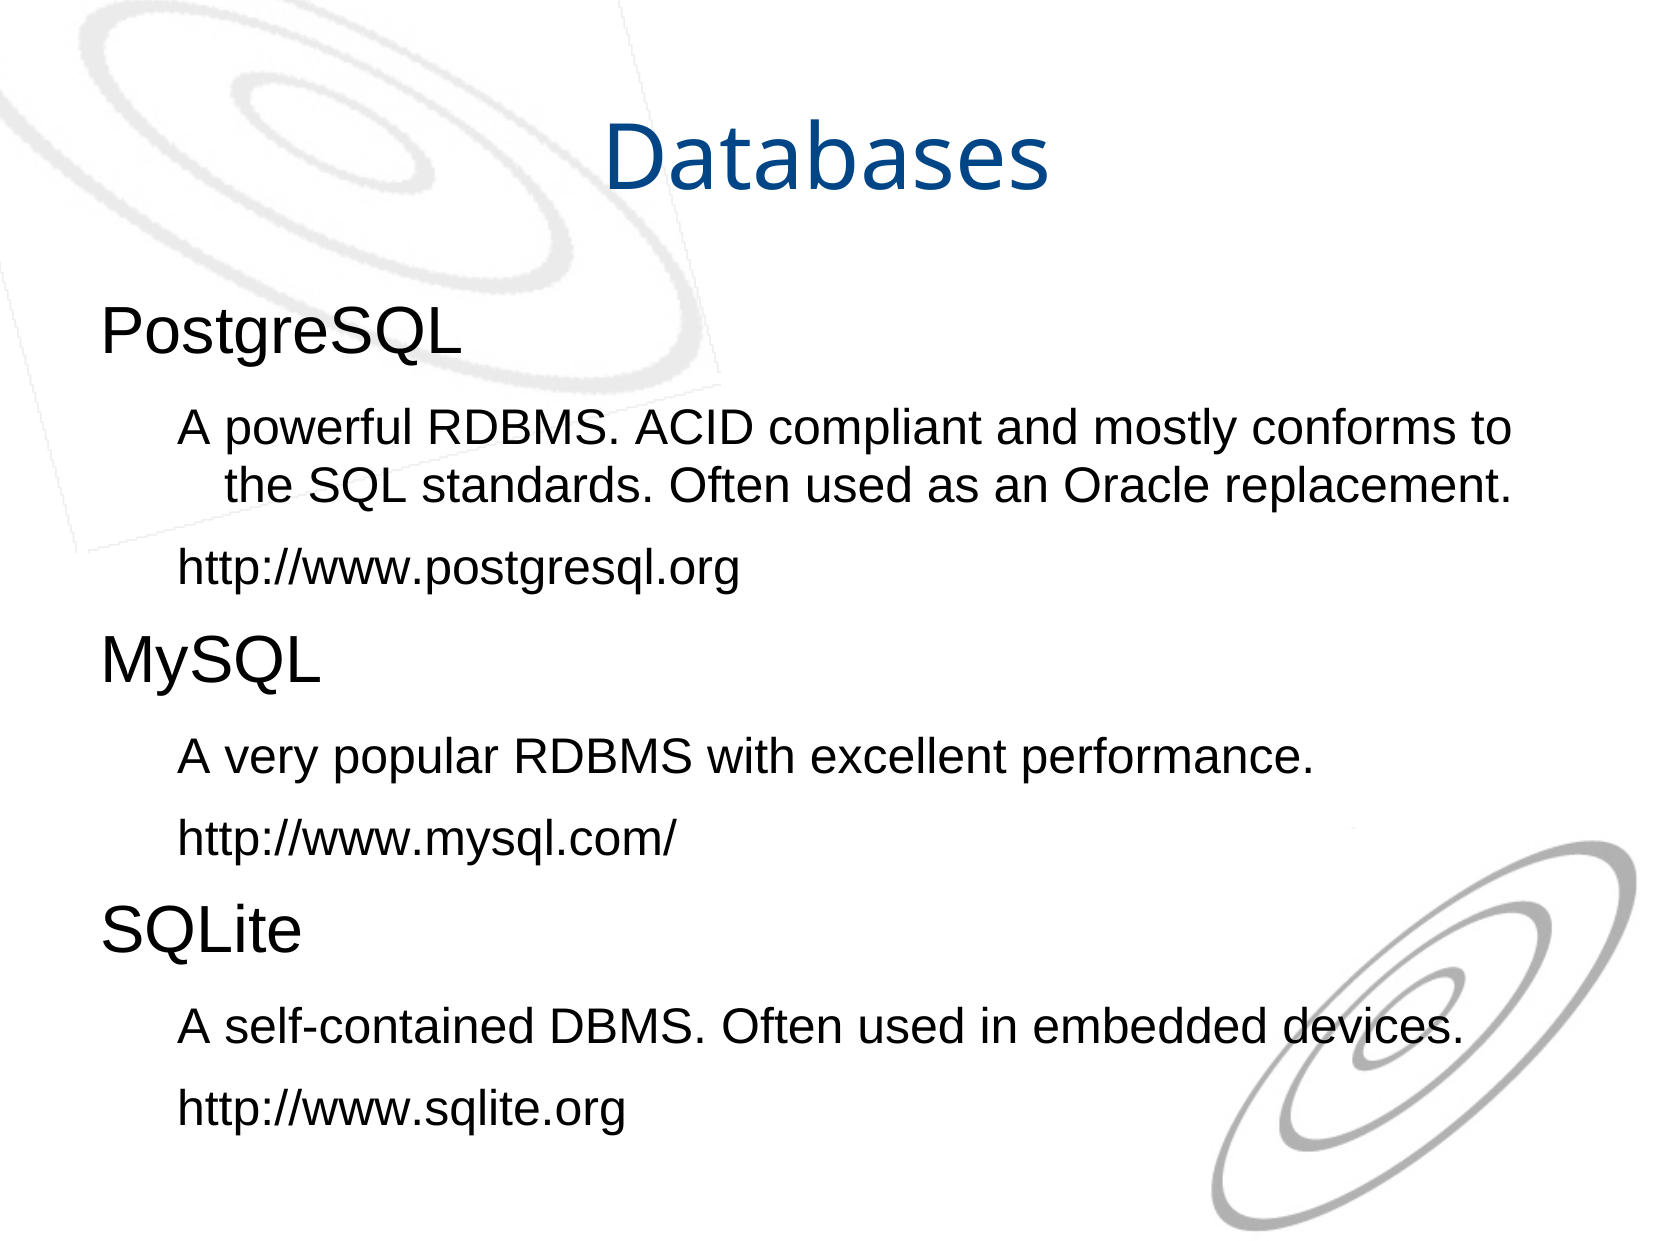

# Databases
PostgreSQL
A powerful RDBMS. ACID compliant and mostly conforms to the SQL standards. Often used as an Oracle replacement.
http://www.postgresql.org
MySQL
A very popular RDBMS with excellent performance.
http://www.mysql.com/
SQLite
A self-contained DBMS. Often used in embedded devices.
http://www.sqlite.org